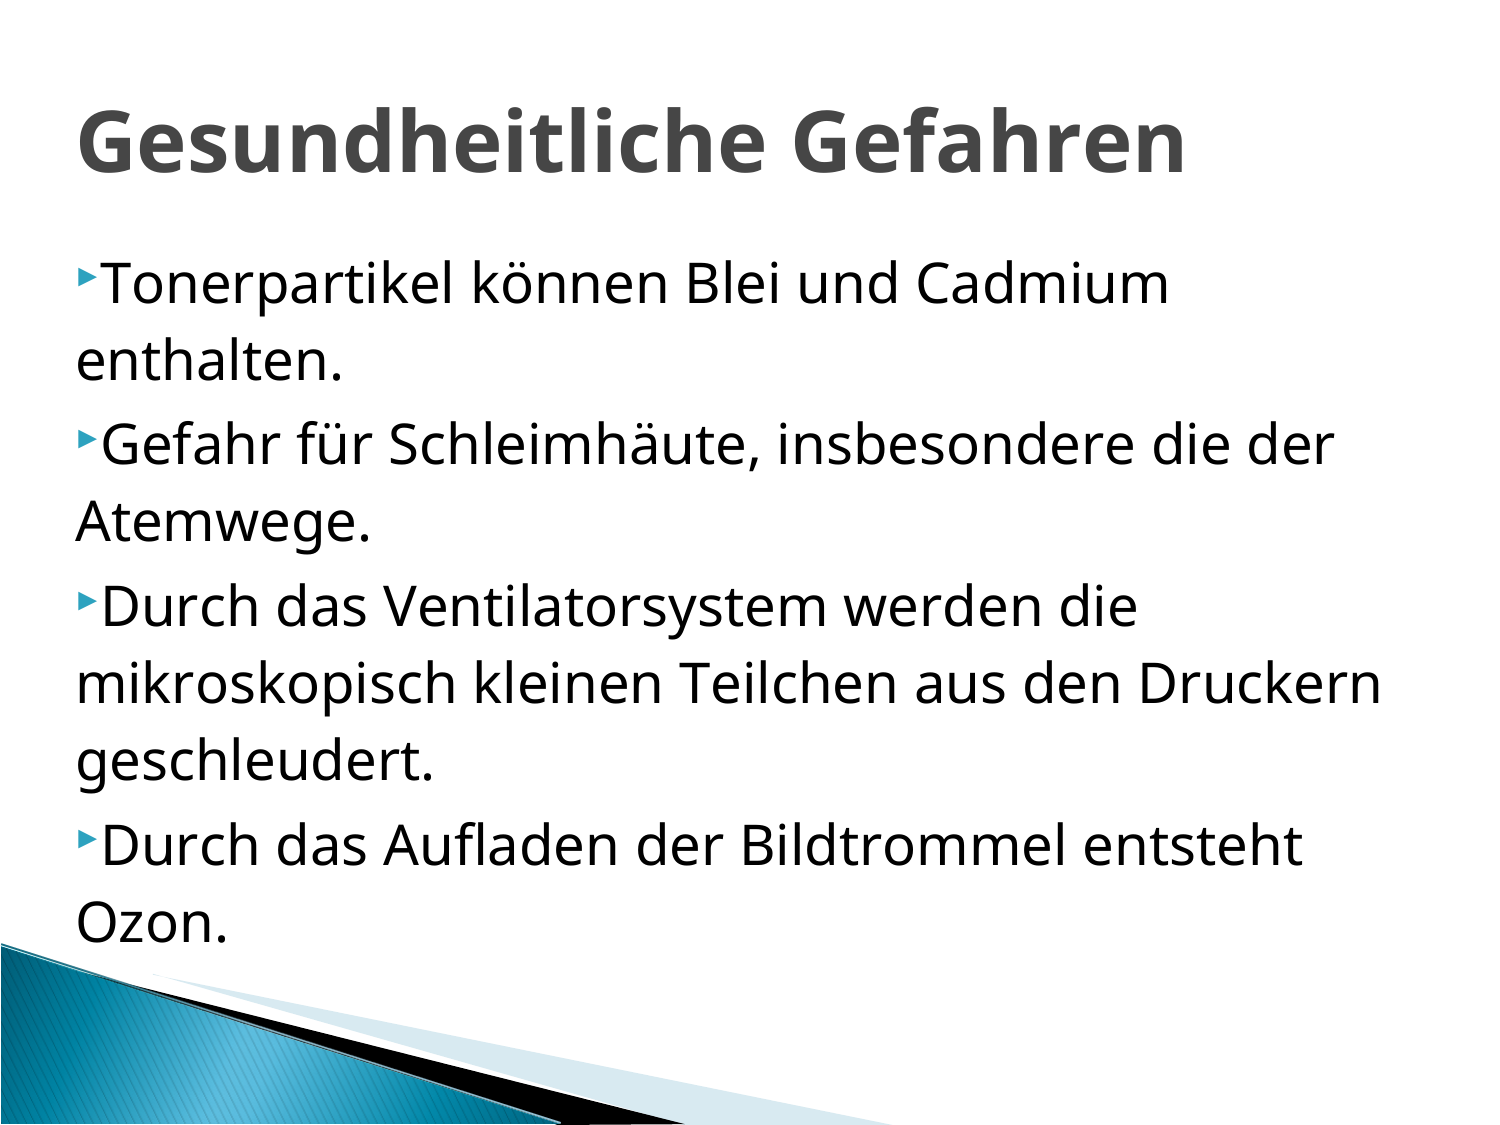

# Gesundheitliche Gefahren
Tonerpartikel können Blei und Cadmium enthalten.
Gefahr für Schleimhäute, insbesondere die der Atemwege.
Durch das Ventilatorsystem werden die mikroskopisch kleinen Teilchen aus den Druckern geschleudert.
Durch das Aufladen der Bildtrommel entsteht Ozon.